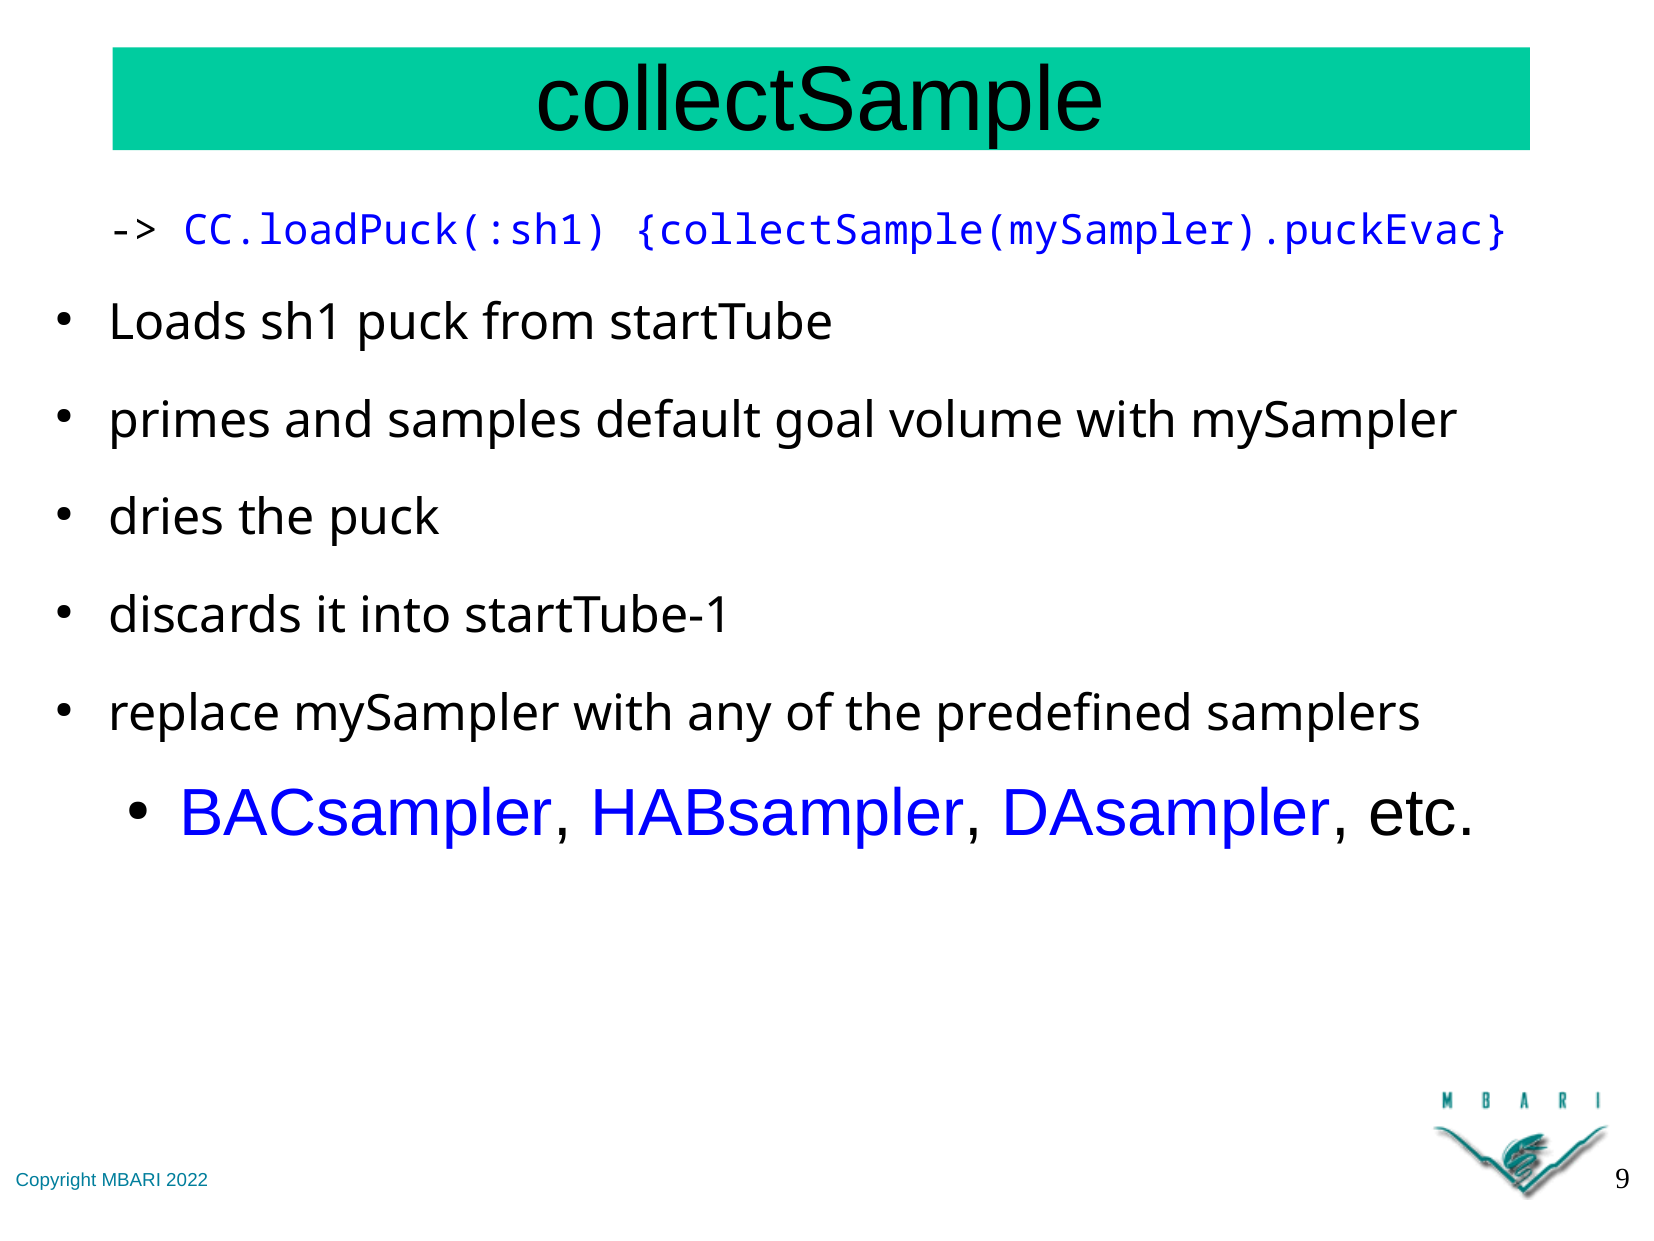

# collectSample
-> CC.loadPuck(:sh1) {collectSample(mySampler).puckEvac}
Loads sh1 puck from startTube
primes and samples default goal volume with mySampler
dries the puck
discards it into startTube-1
replace mySampler with any of the predefined samplers
BACsampler, HABsampler, DAsampler, etc.